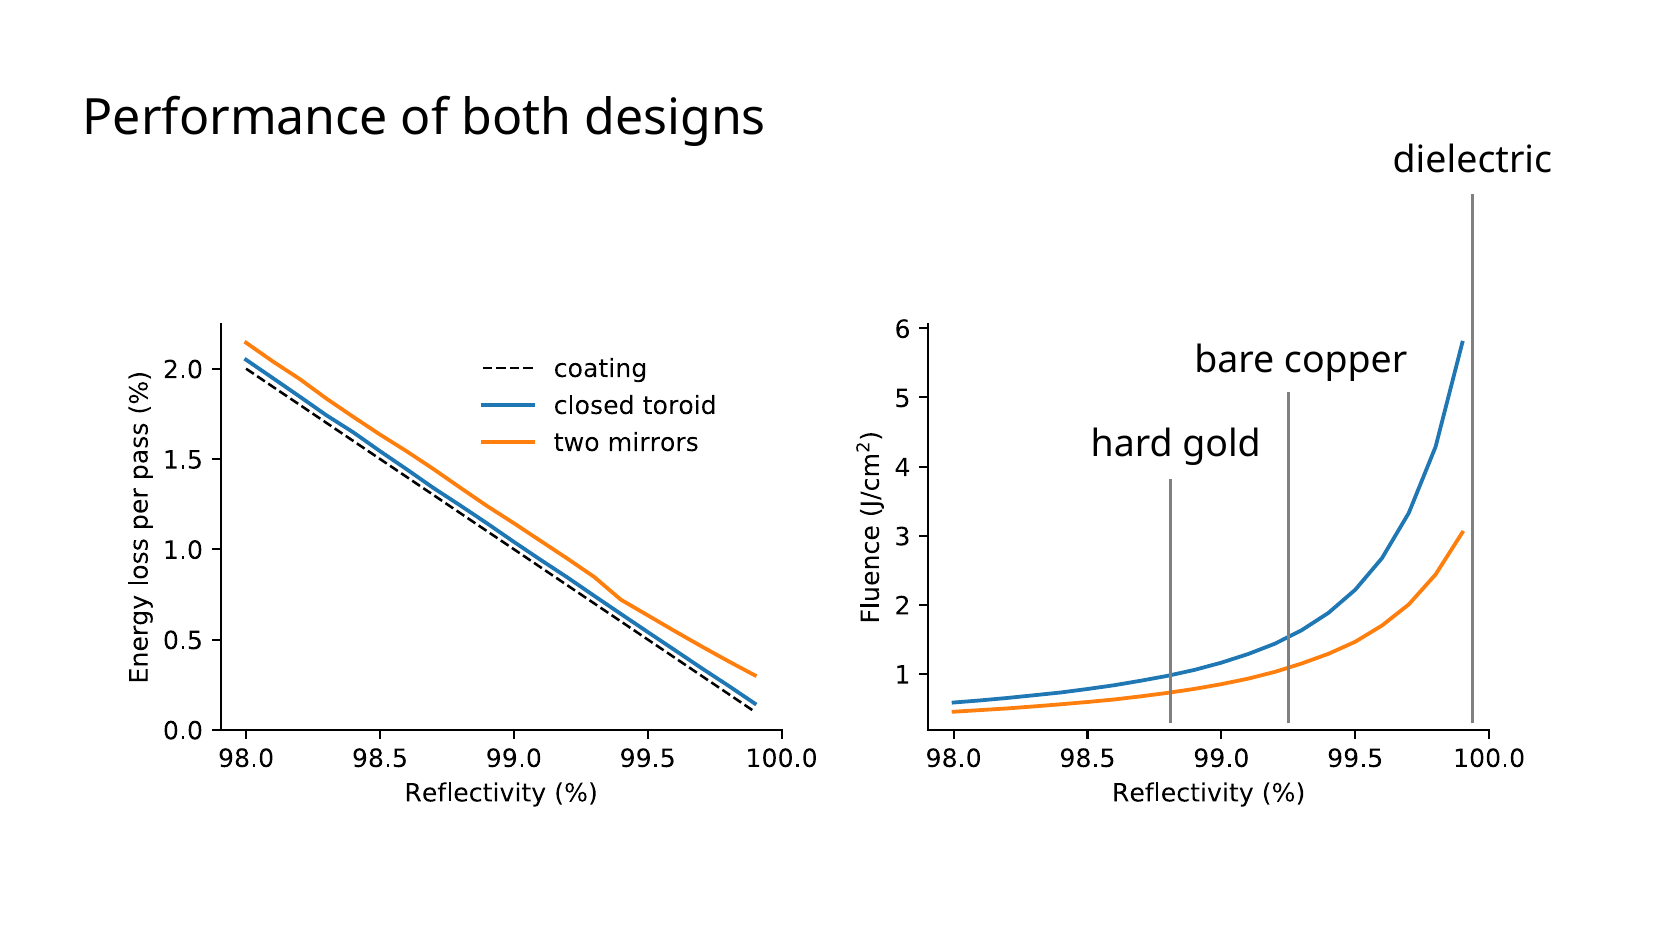

# Performance of both designs
dielectric
bare copper
hard gold